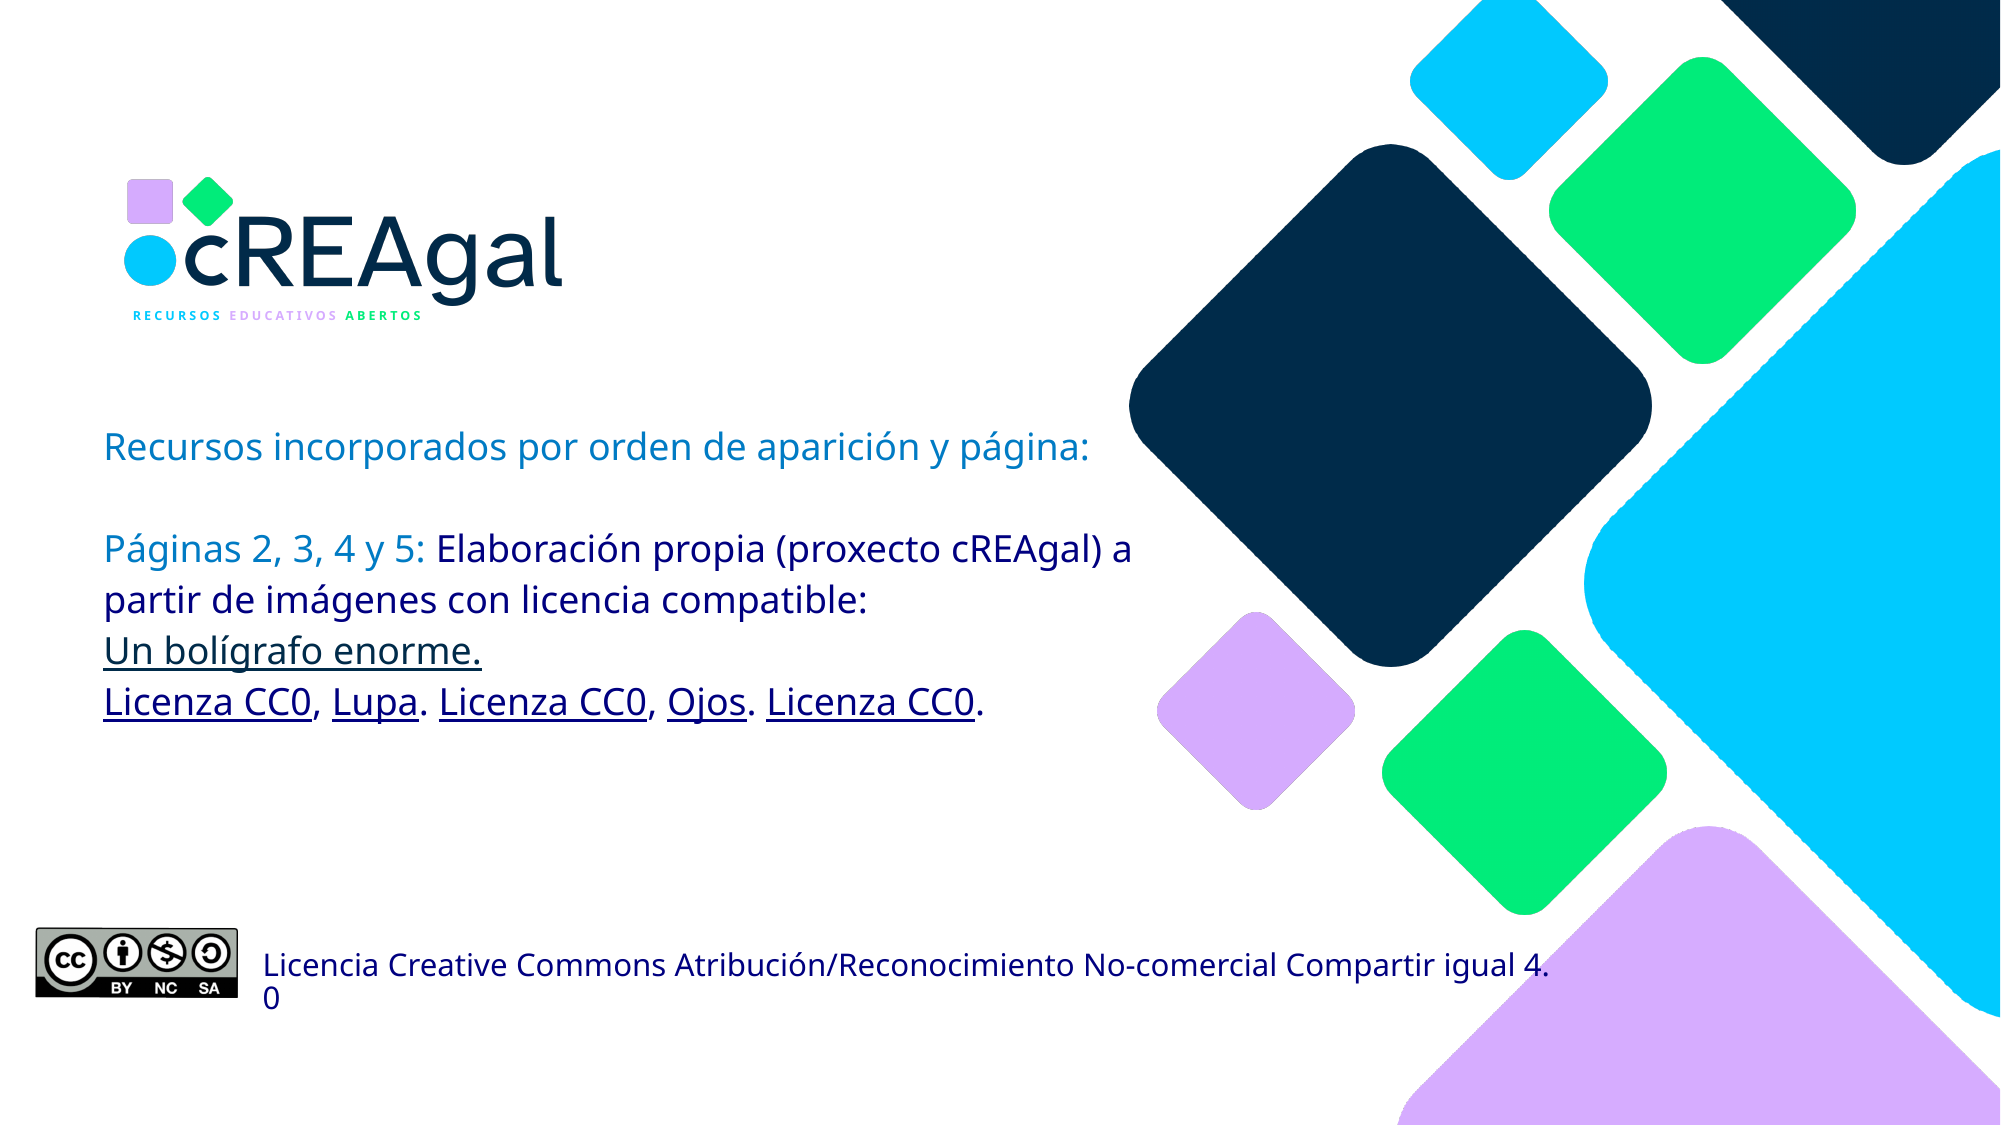

Recursos incorporados por orden de aparición y página:
Páginas 2, 3, 4 y 5: Elaboración propia (proxecto cREAgal) a partir de imágenes con licencia compatible: Un bolígrafo enorme.
Licenza CC0, Lupa. Licenza CC0, Ojos. Licenza CC0.
Licencia Creative Commons Atribución/Reconocimiento No-comercial Compartir igual 4.0